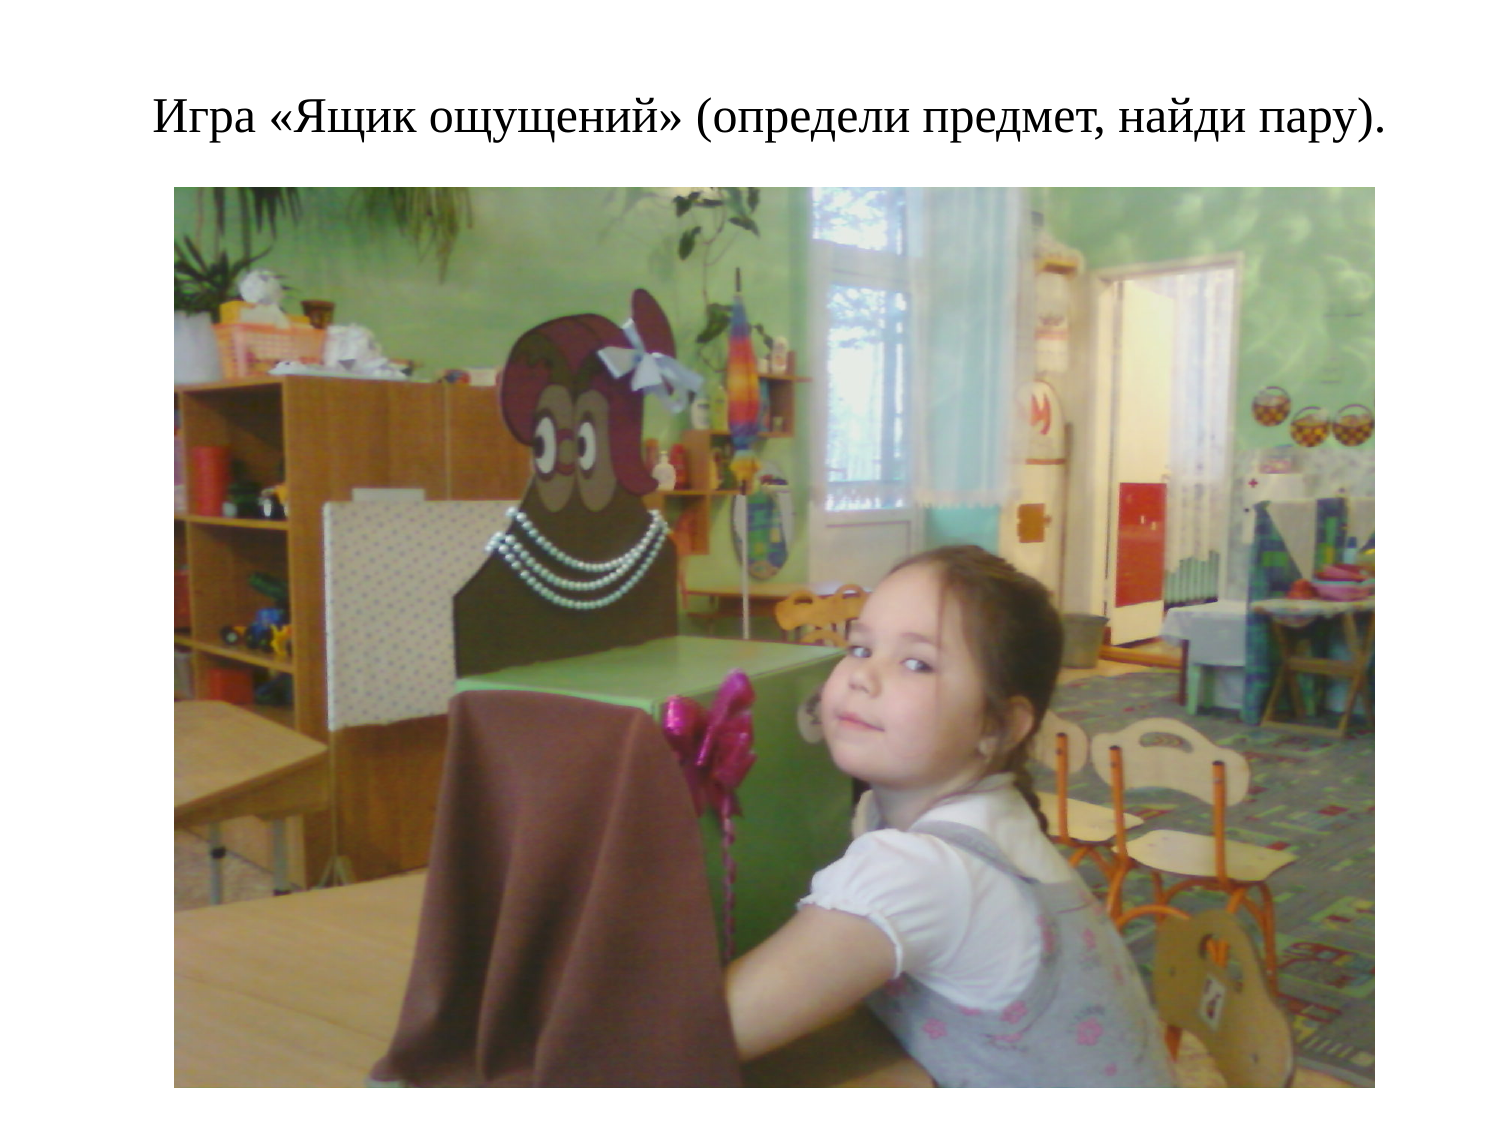

Игра «Ящик ощущений» (определи предмет, найди пару).